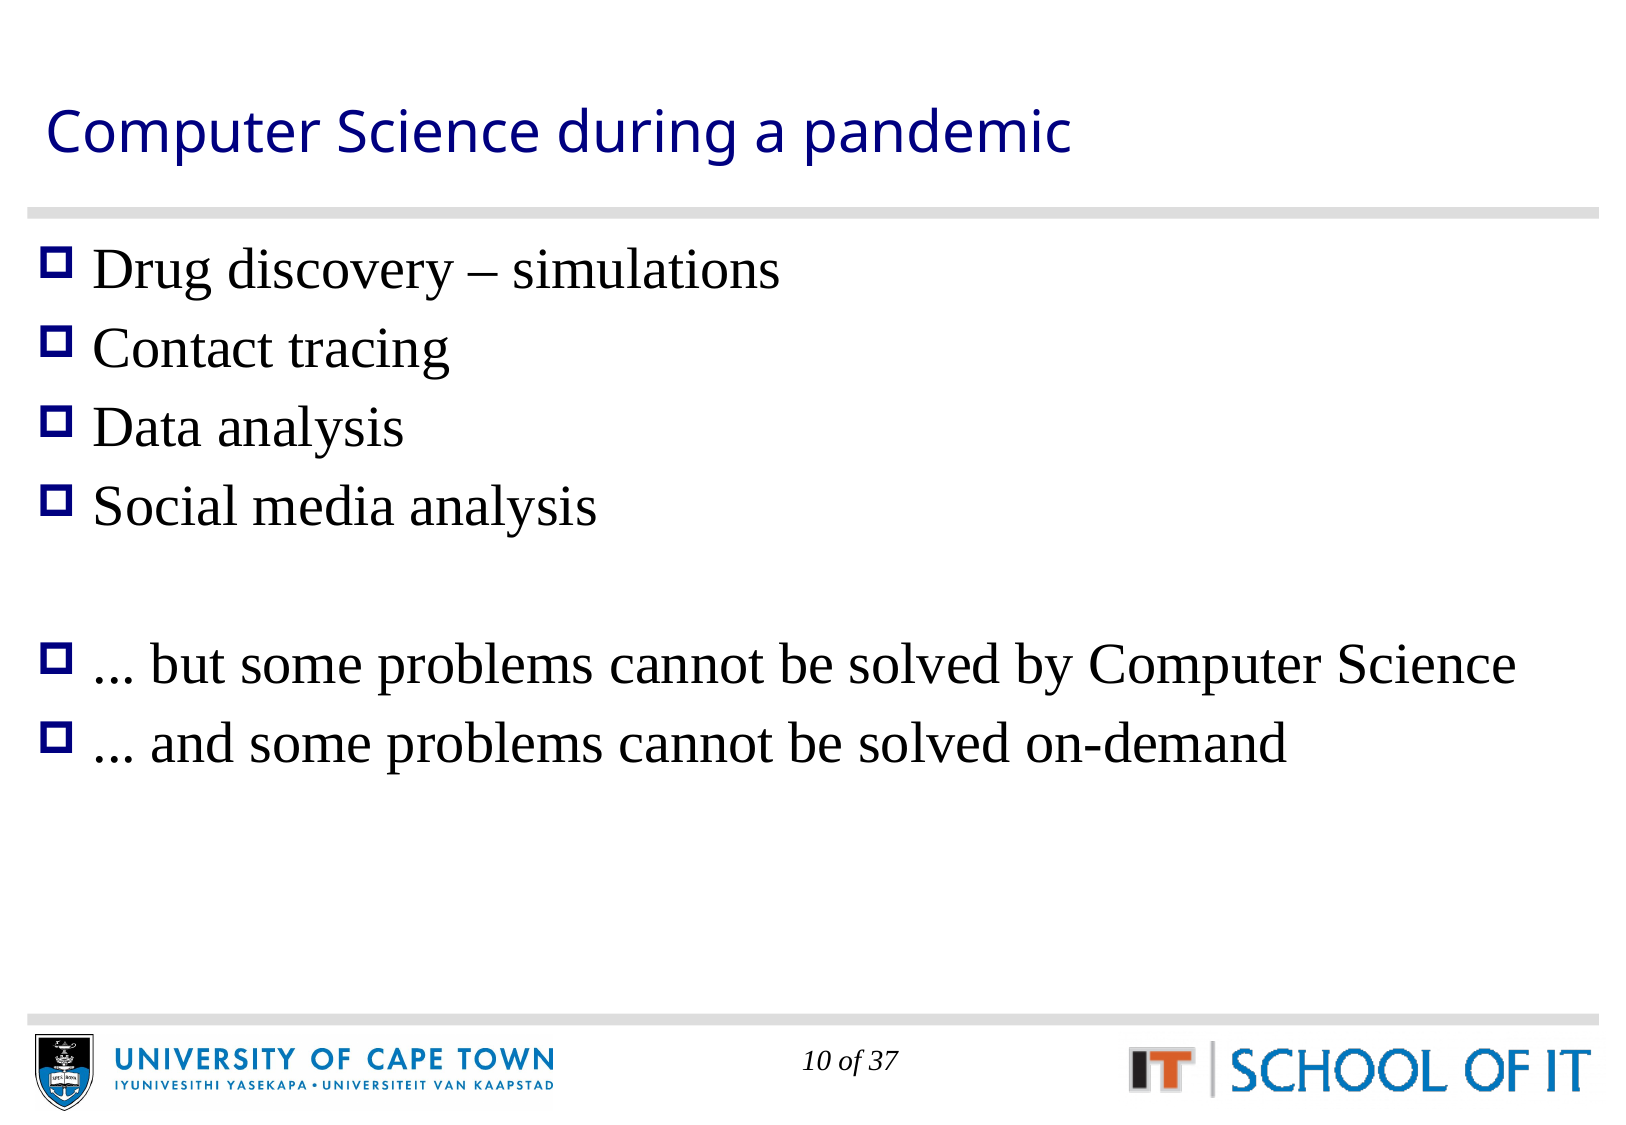

# Computer Science during a pandemic
Drug discovery – simulations
Contact tracing
Data analysis
Social media analysis
... but some problems cannot be solved by Computer Science
... and some problems cannot be solved on-demand
10